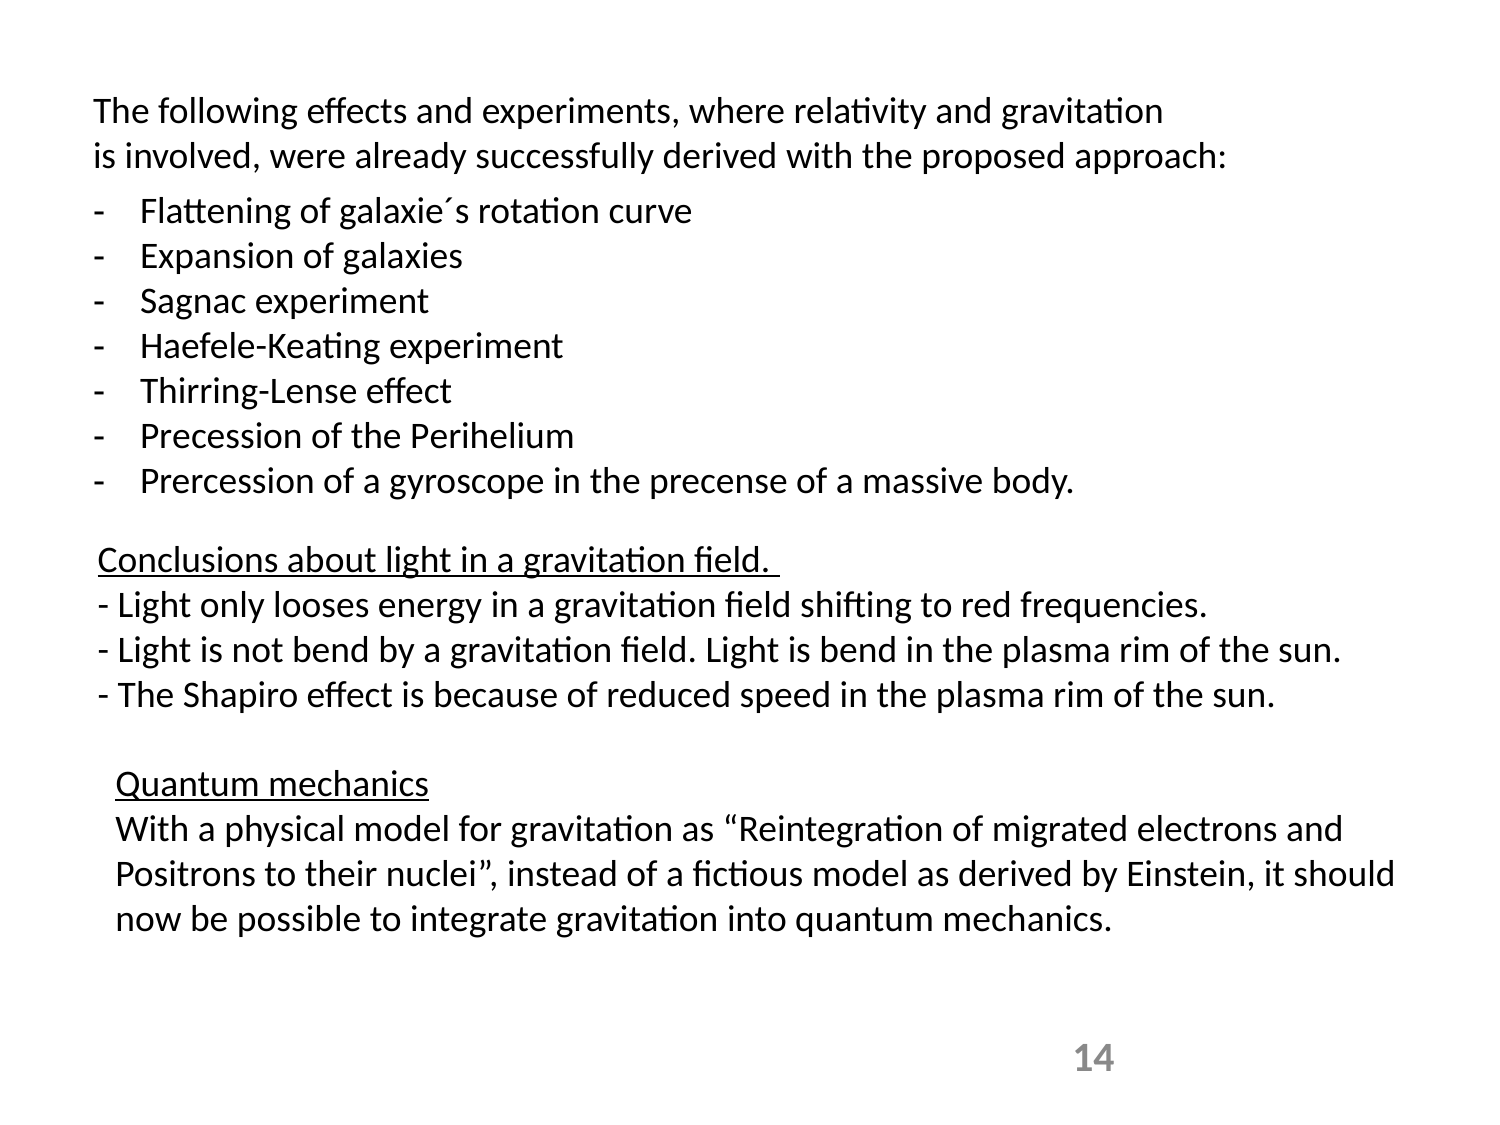

The following effects and experiments, where relativity and gravitation
is involved, were already successfully derived with the proposed approach:
Flattening of galaxie´s rotation curve
Expansion of galaxies
Sagnac experiment
Haefele-Keating experiment
Thirring-Lense effect
Precession of the Perihelium
Prercession of a gyroscope in the precense of a massive body.
Conclusions about light in a gravitation field.
- Light only looses energy in a gravitation field shifting to red frequencies.
- Light is not bend by a gravitation field. Light is bend in the plasma rim of the sun.
- The Shapiro effect is because of reduced speed in the plasma rim of the sun.
Quantum mechanics
With a physical model for gravitation as “Reintegration of migrated electrons and
Positrons to their nuclei”, instead of a fictious model as derived by Einstein, it should
now be possible to integrate gravitation into quantum mechanics.
14